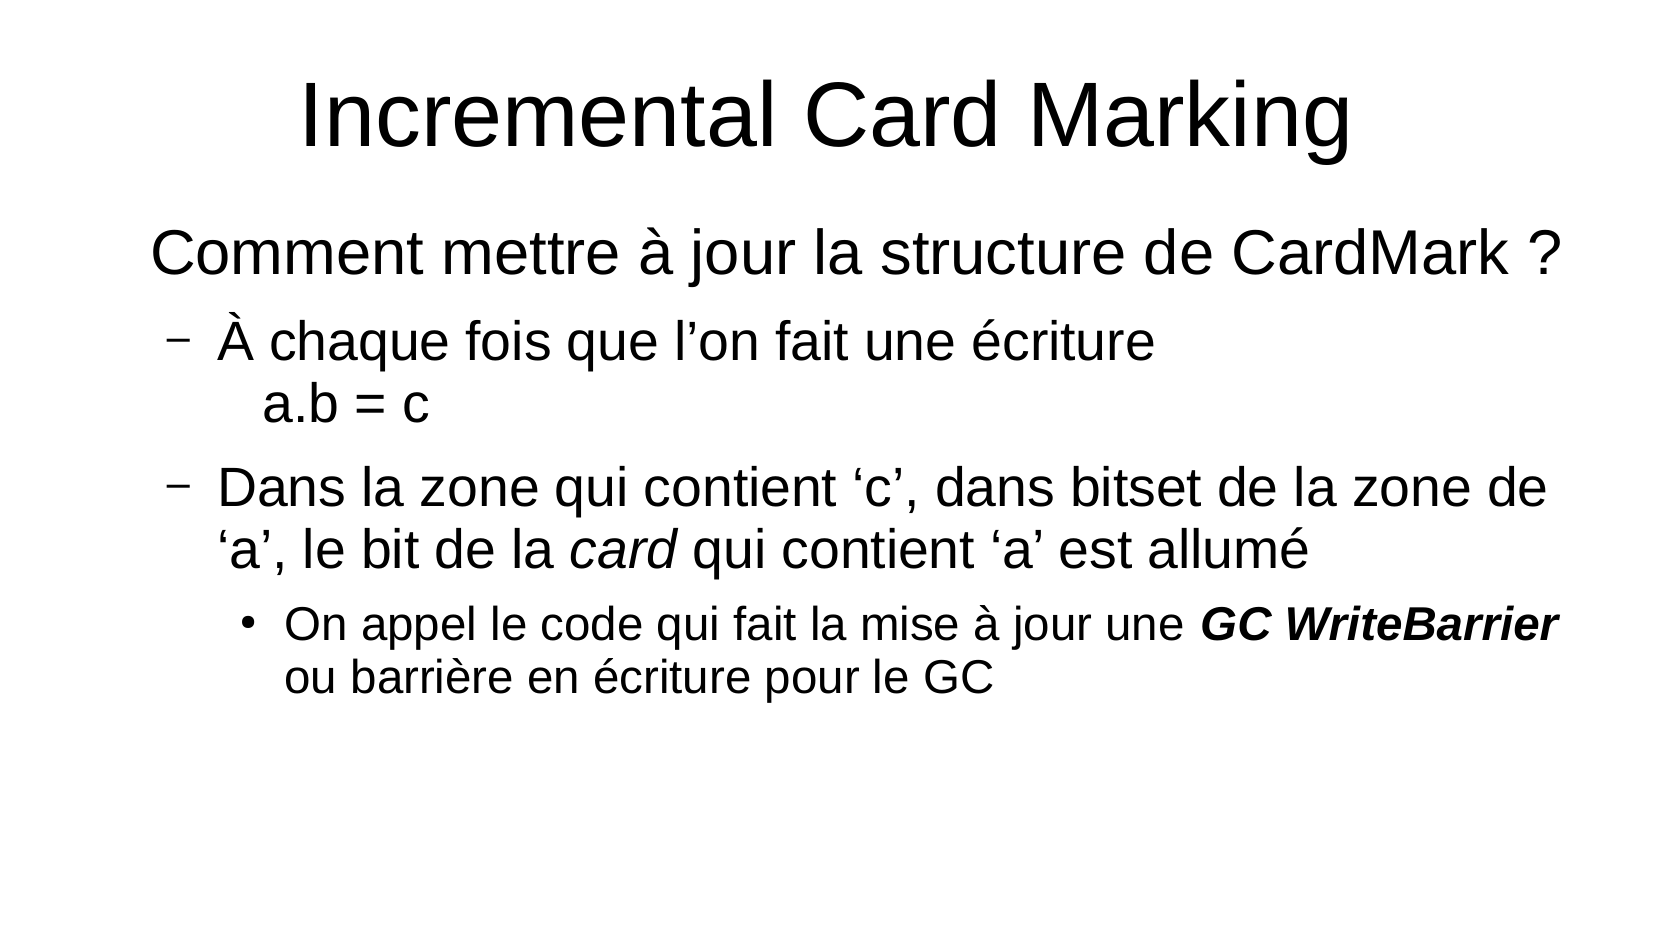

# Incremental Card Marking
Comment mettre à jour la structure de CardMark ?
À chaque fois que l’on fait une écriture
 a.b = c
Dans la zone qui contient ‘c’, dans bitset de la zone de ‘a’, le bit de la card qui contient ‘a’ est allumé
On appel le code qui fait la mise à jour une GC WriteBarrier ou barrière en écriture pour le GC